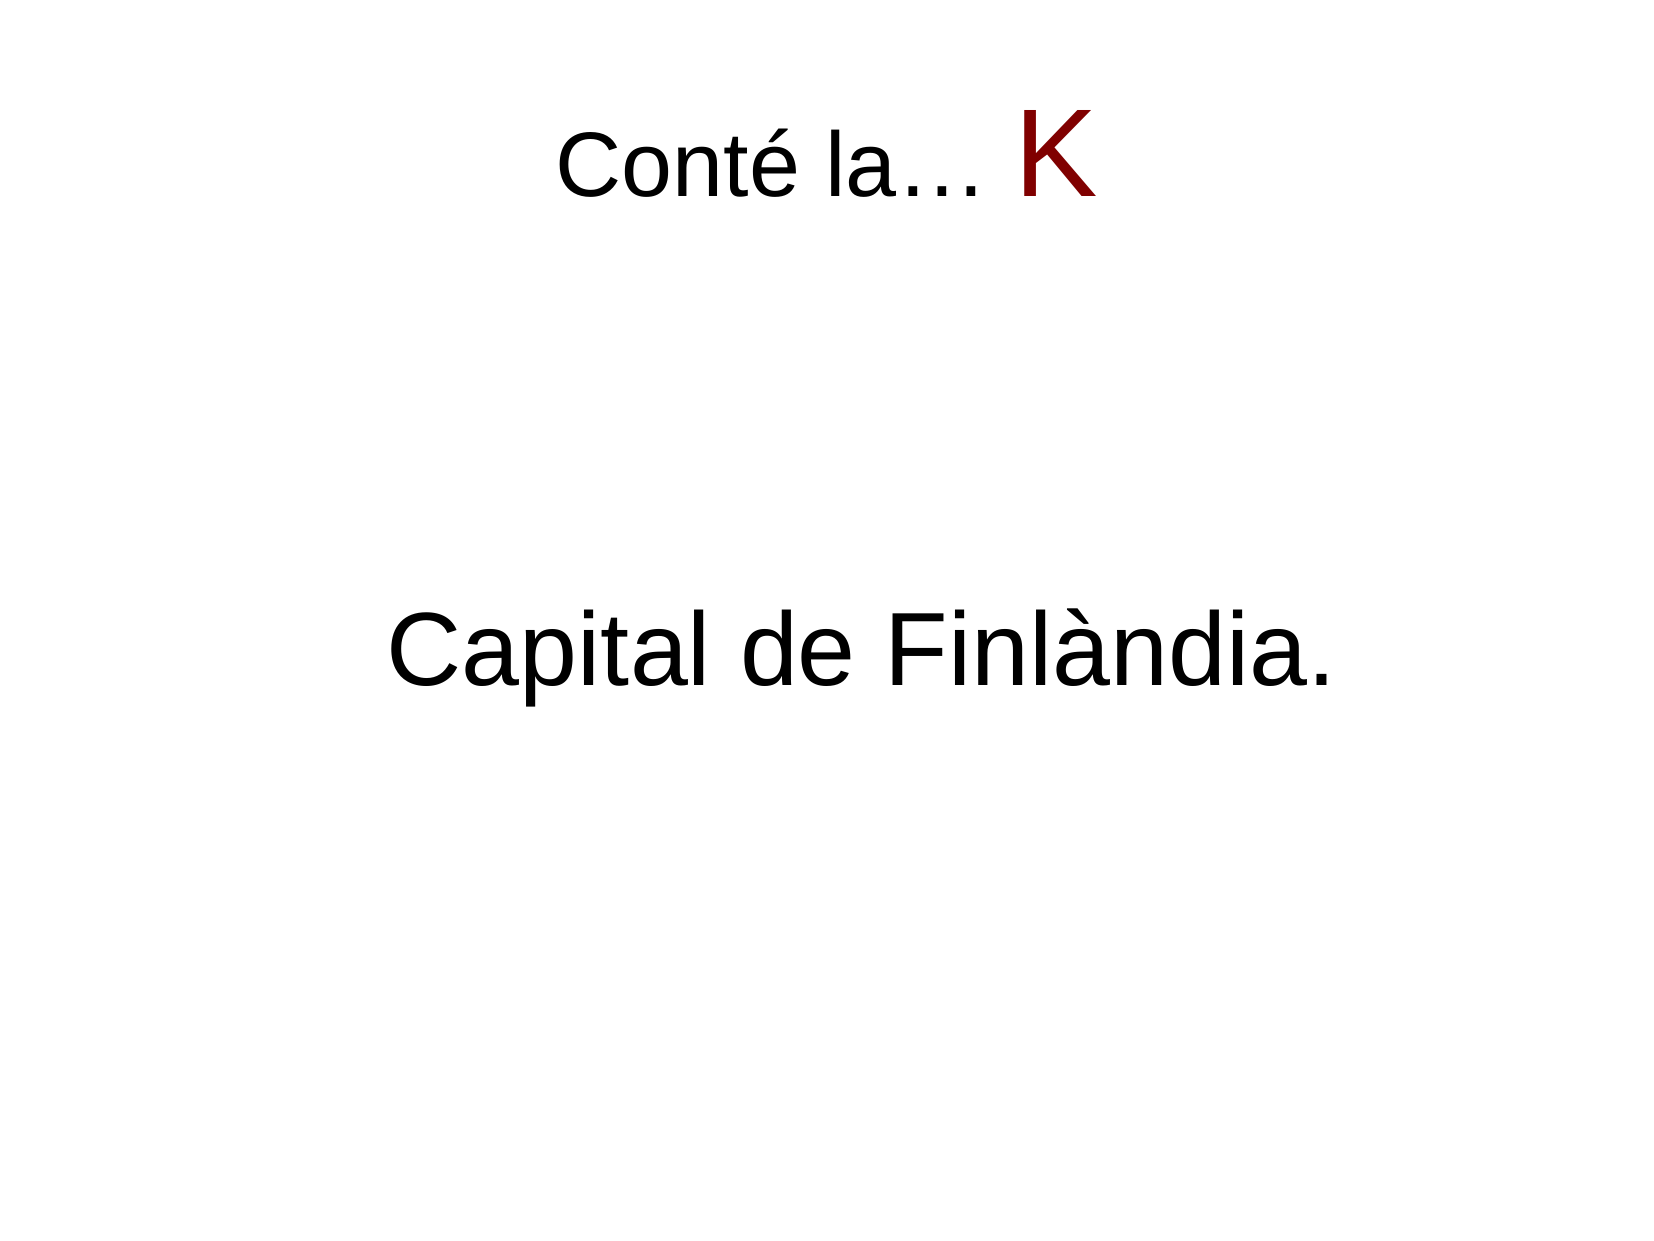

# Conté la… K
Capital de Finlàndia.